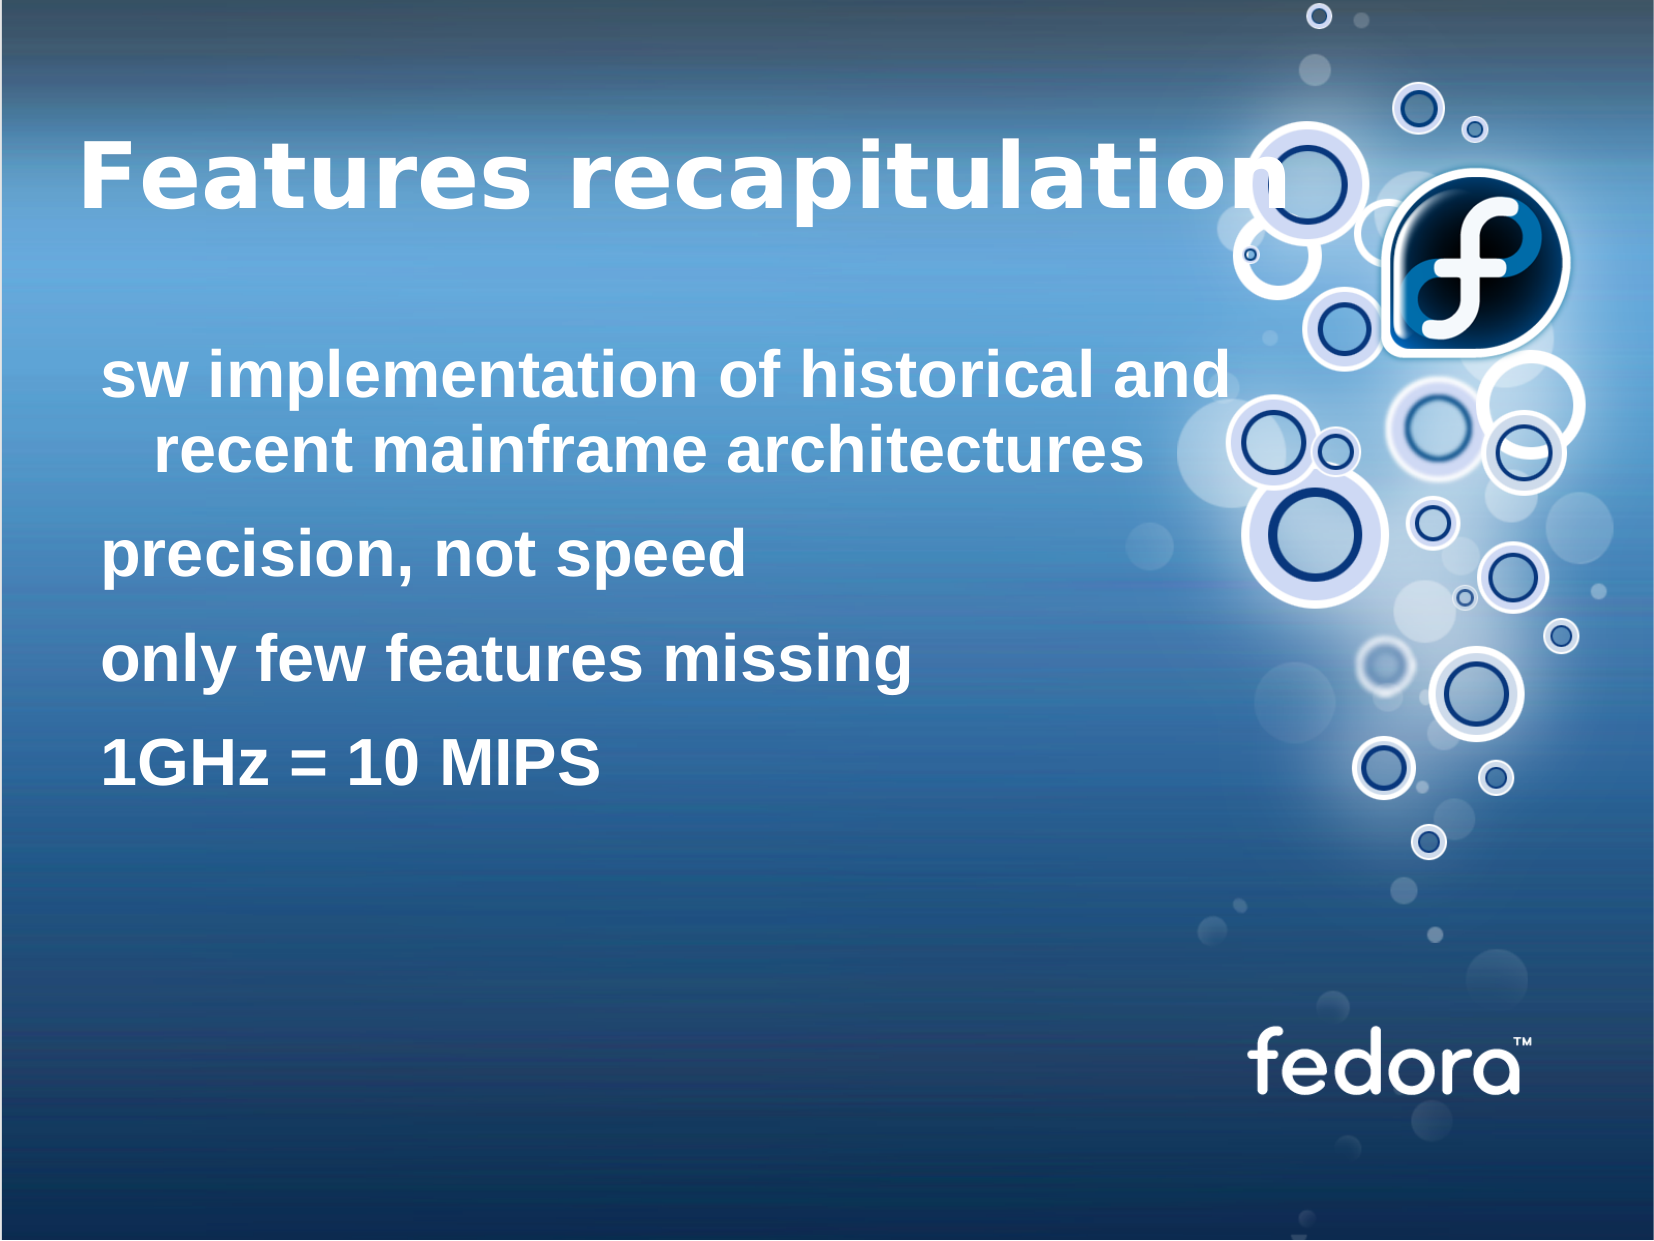

# Features recapitulation
sw implementation of historical and recent mainframe architectures
precision, not speed
only few features missing
1GHz = 10 MIPS